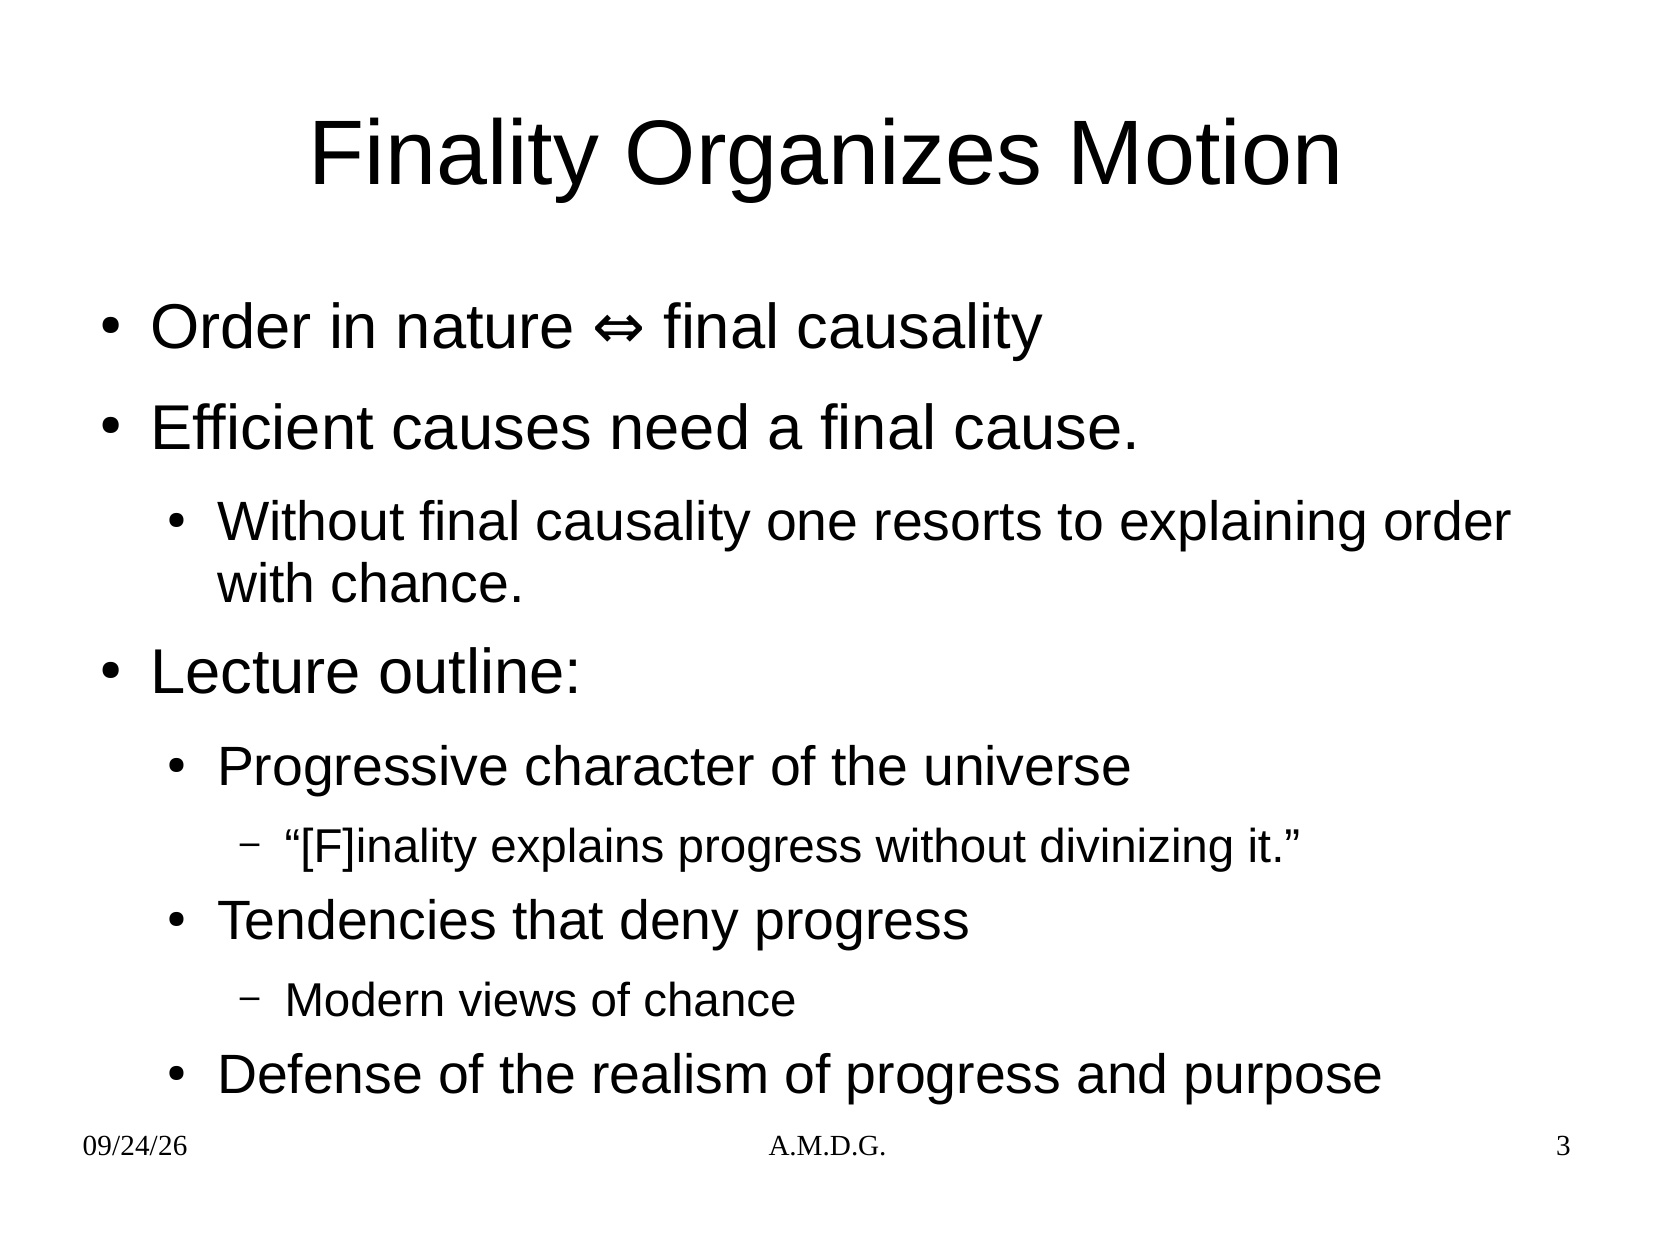

Finality Organizes Motion
# Order in nature ⇔ final causality
Efficient causes need a final cause.
Without final causality one resorts to explaining order with chance.
Lecture outline:
Progressive character of the universe
“[F]inality explains progress without divinizing it.”
Tendencies that deny progress
Modern views of chance
Defense of the realism of progress and purpose
A.M.D.G.
3